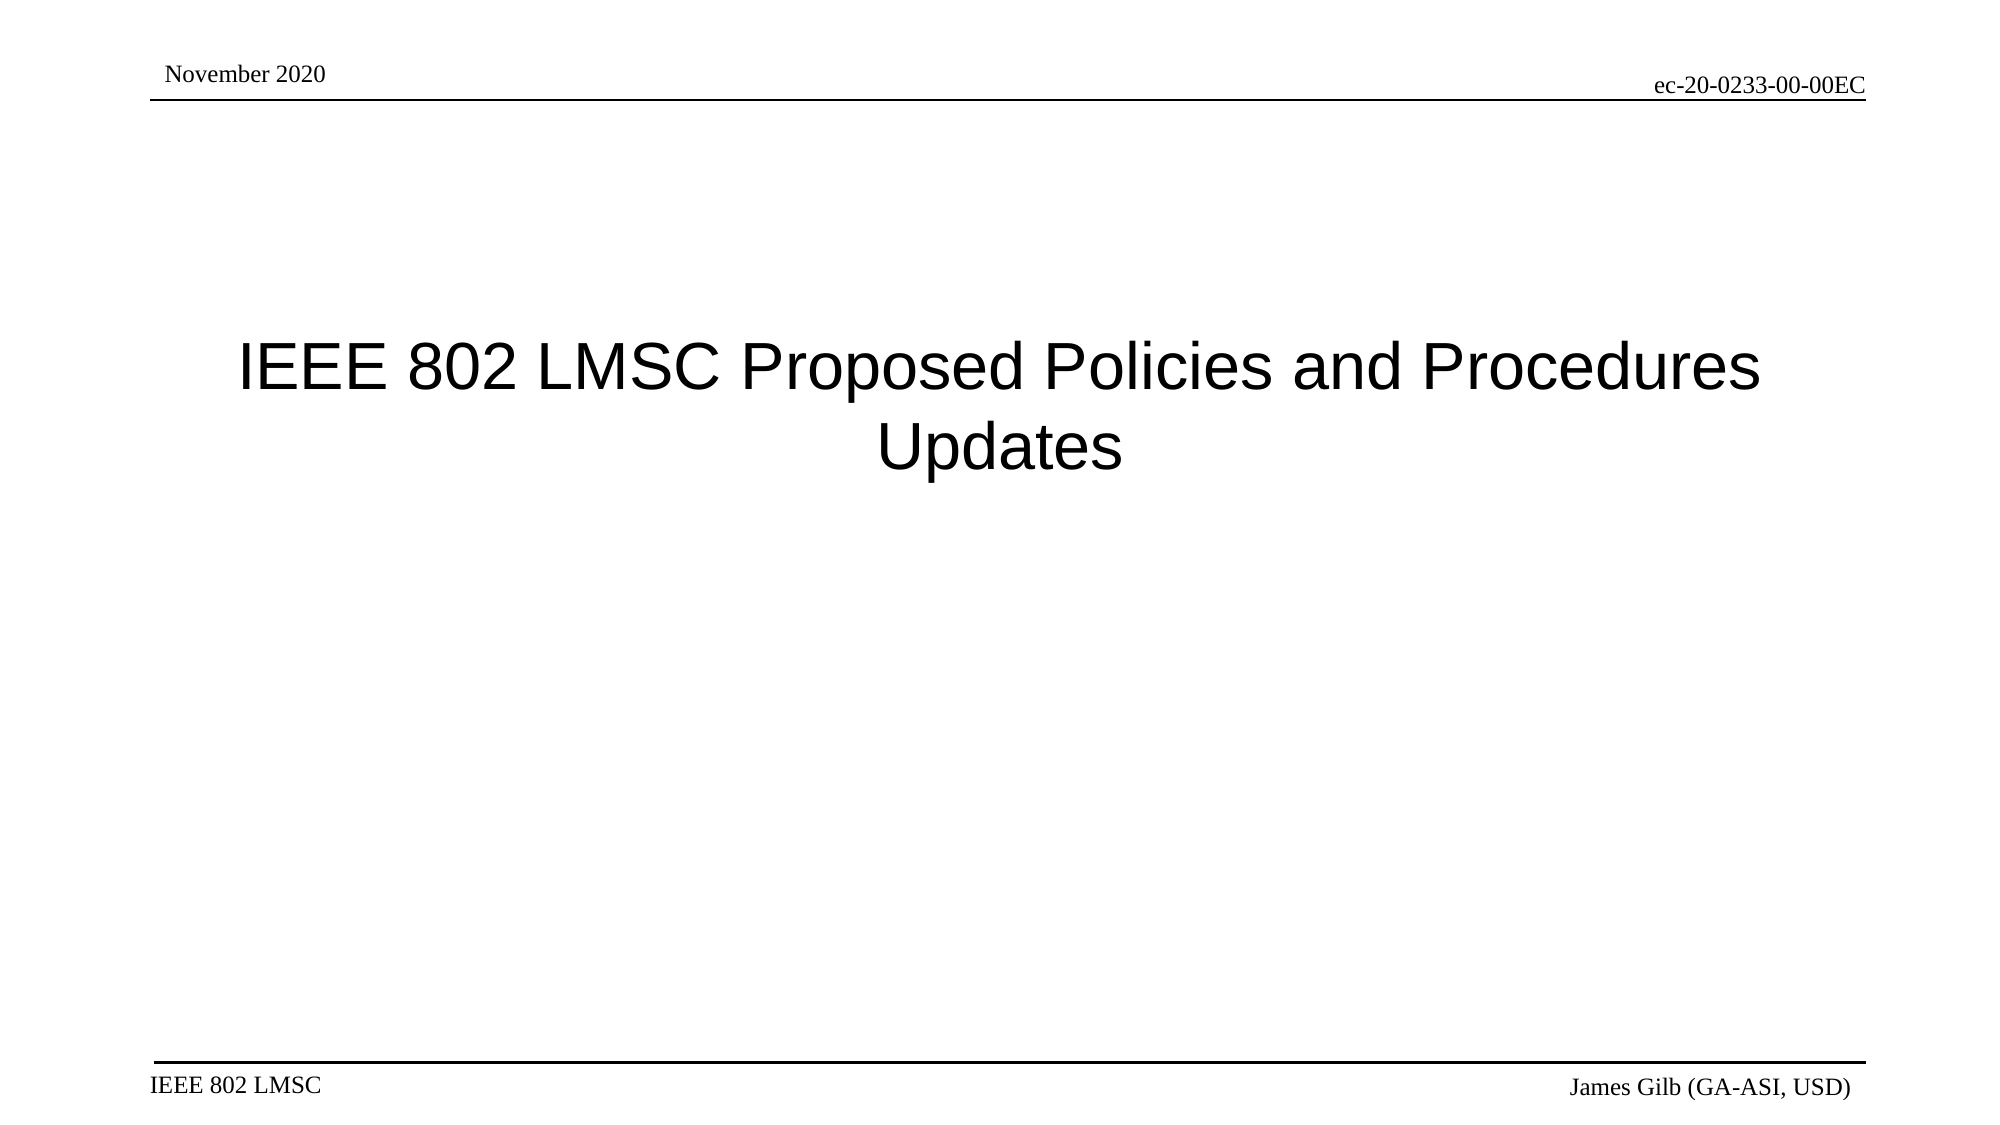

# IEEE 802 LMSC Proposed Policies and Procedures Updates